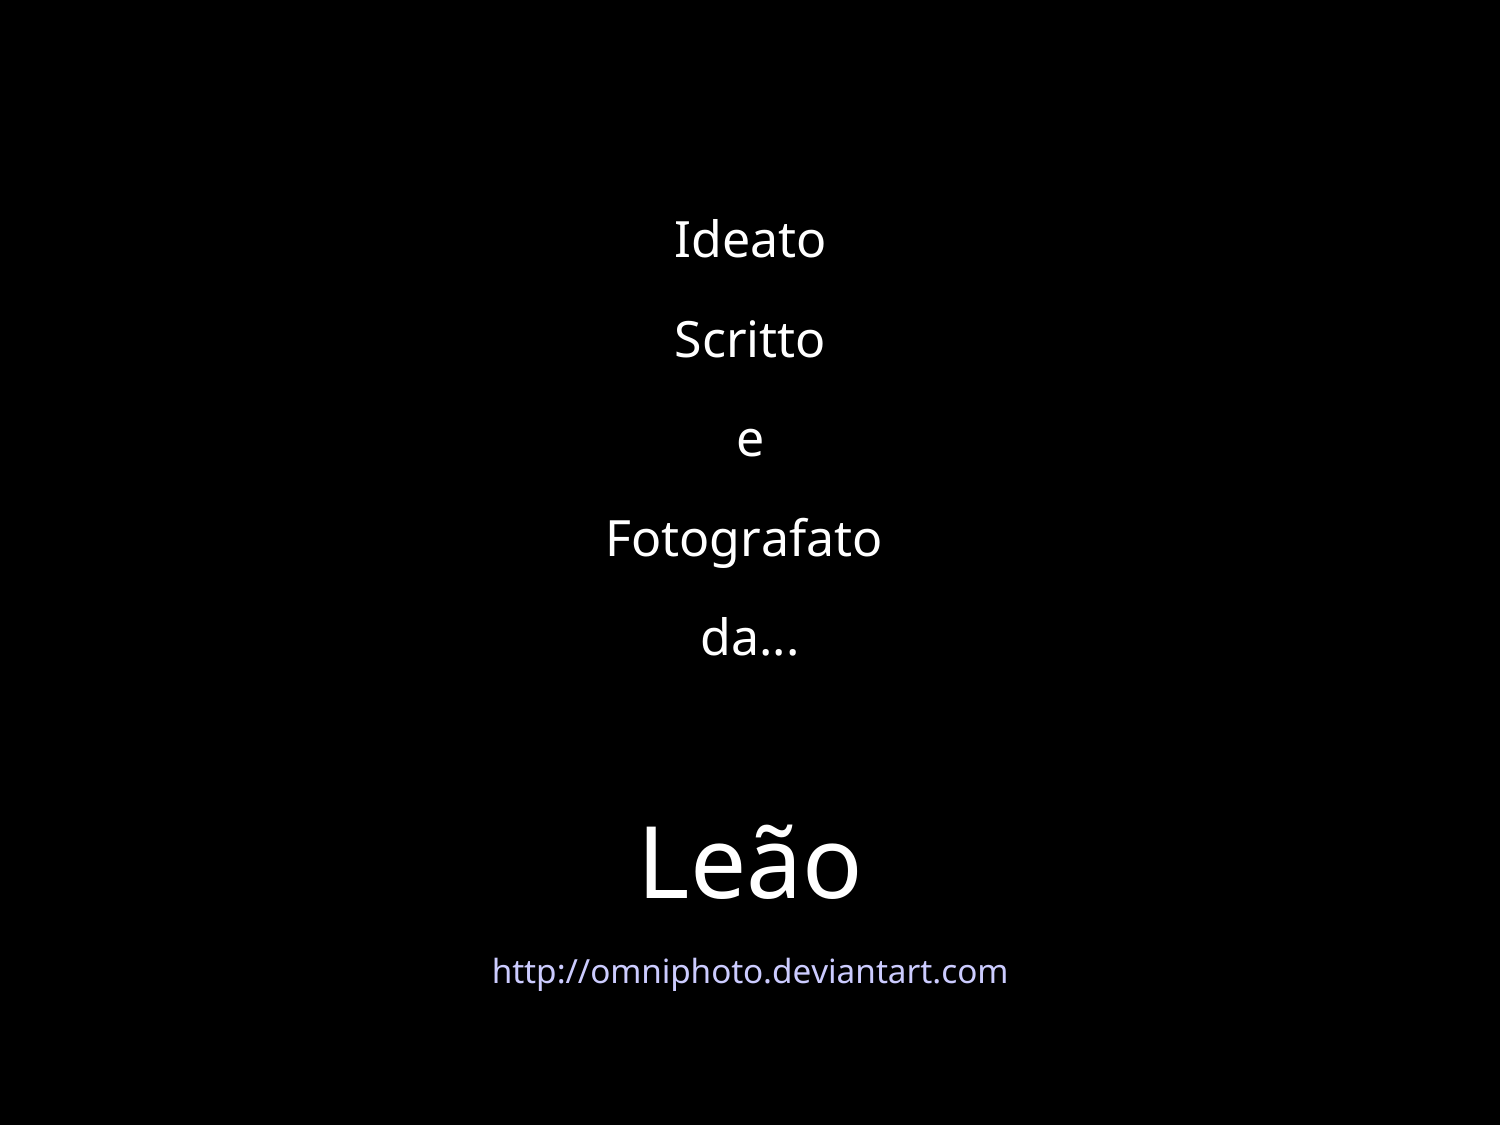

Ideato
Scritto
e
Fotografato
da...
Leão
http://omniphoto.deviantart.com